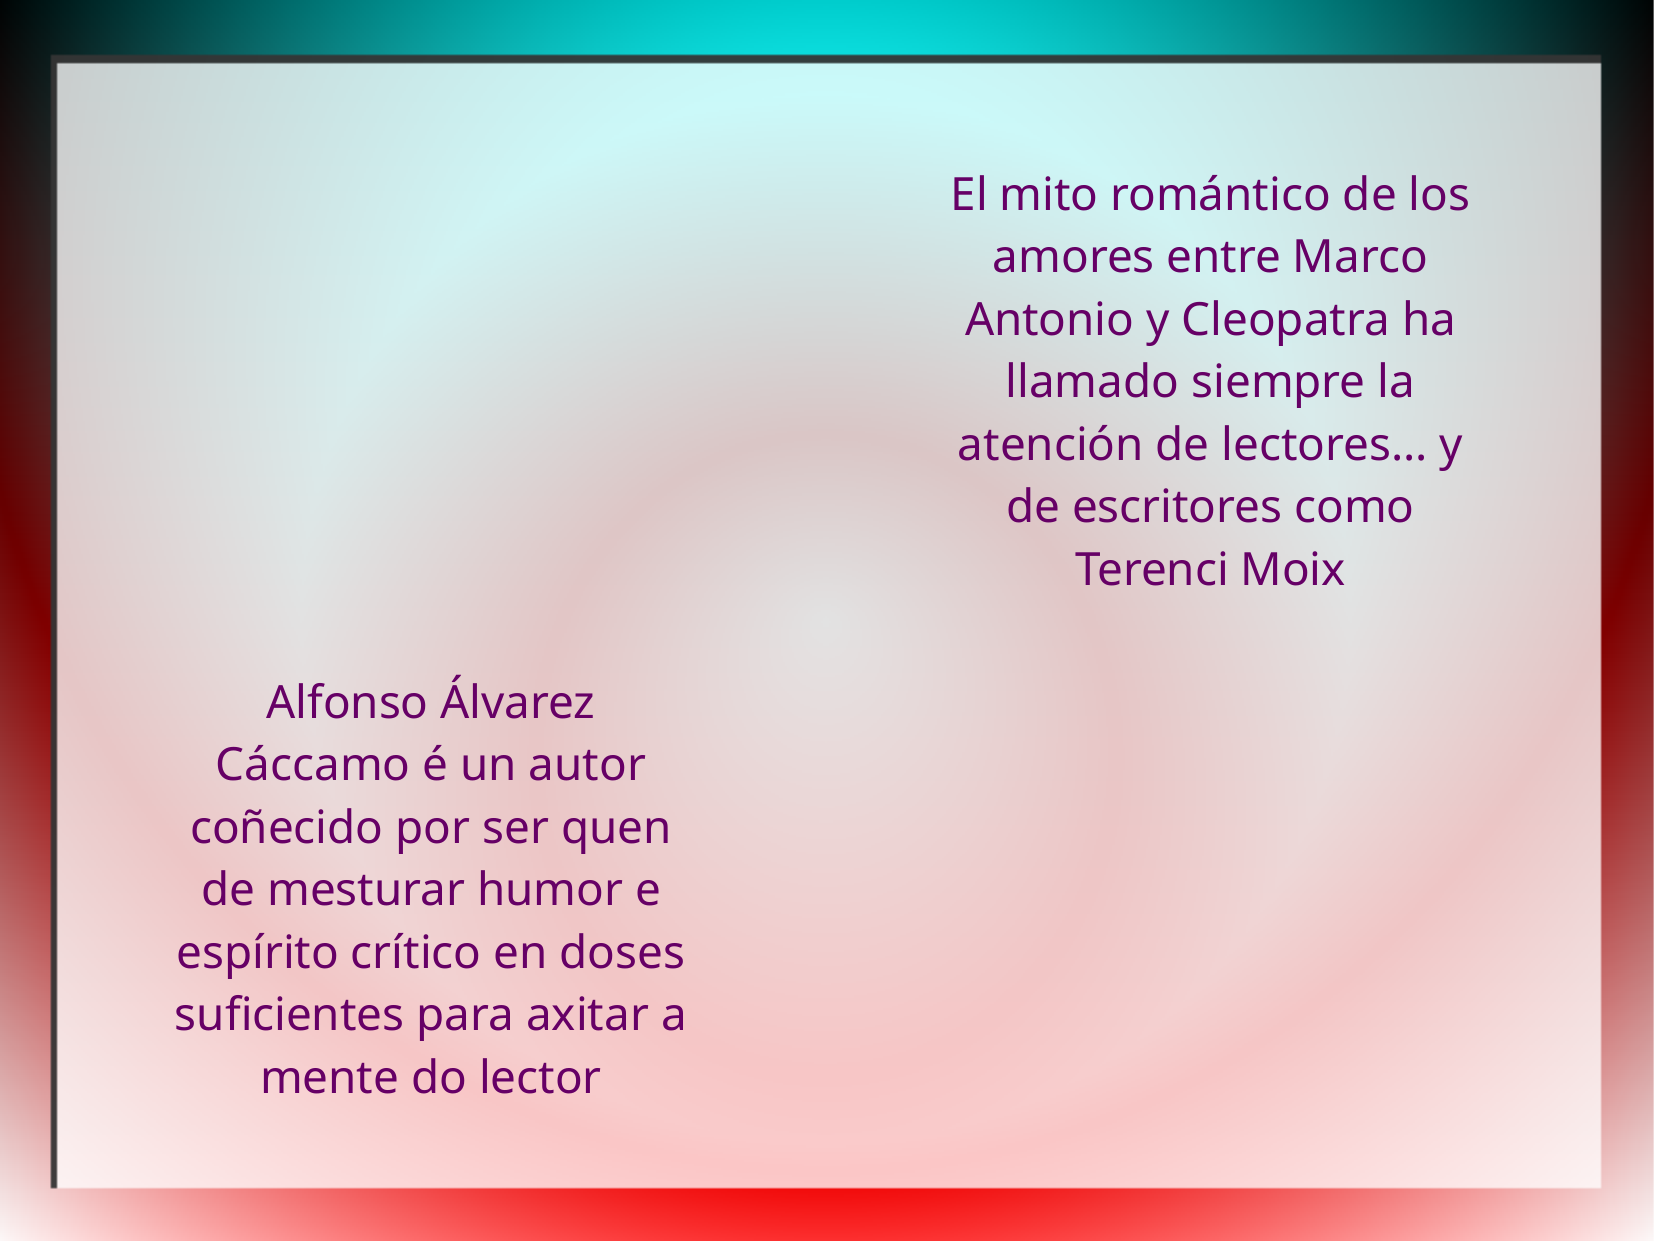

El mito romántico de los amores entre Marco Antonio y Cleopatra ha llamado siempre la atención de lectores... y de escritores como Terenci Moix
Alfonso Álvarez Cáccamo é un autor coñecido por ser quen de mesturar humor e espírito crítico en doses suficientes para axitar a mente do lector